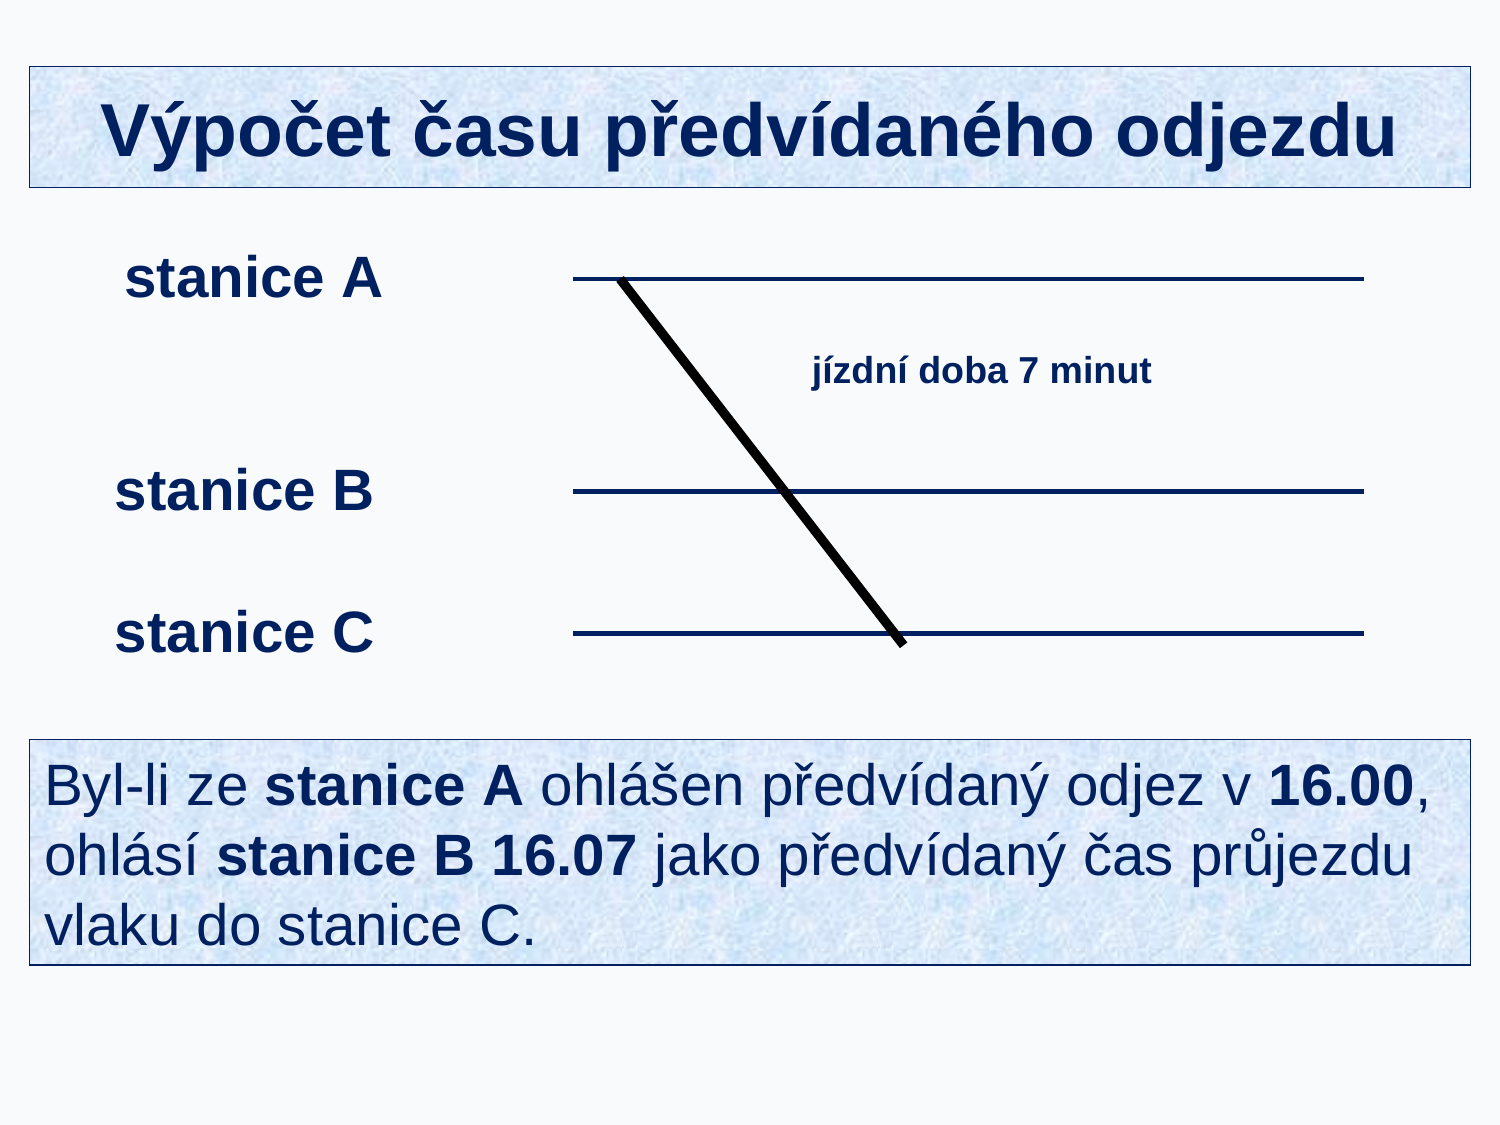

# Výpočet času předvídaného odjezdu
stanice A
jízdní doba 7 minut
stanice B
stanice C
Byl-li ze stanice A ohlášen předvídaný odjez v 16.00, ohlásí stanice B 16.07 jako předvídaný čas průjezdu vlaku do stanice C.